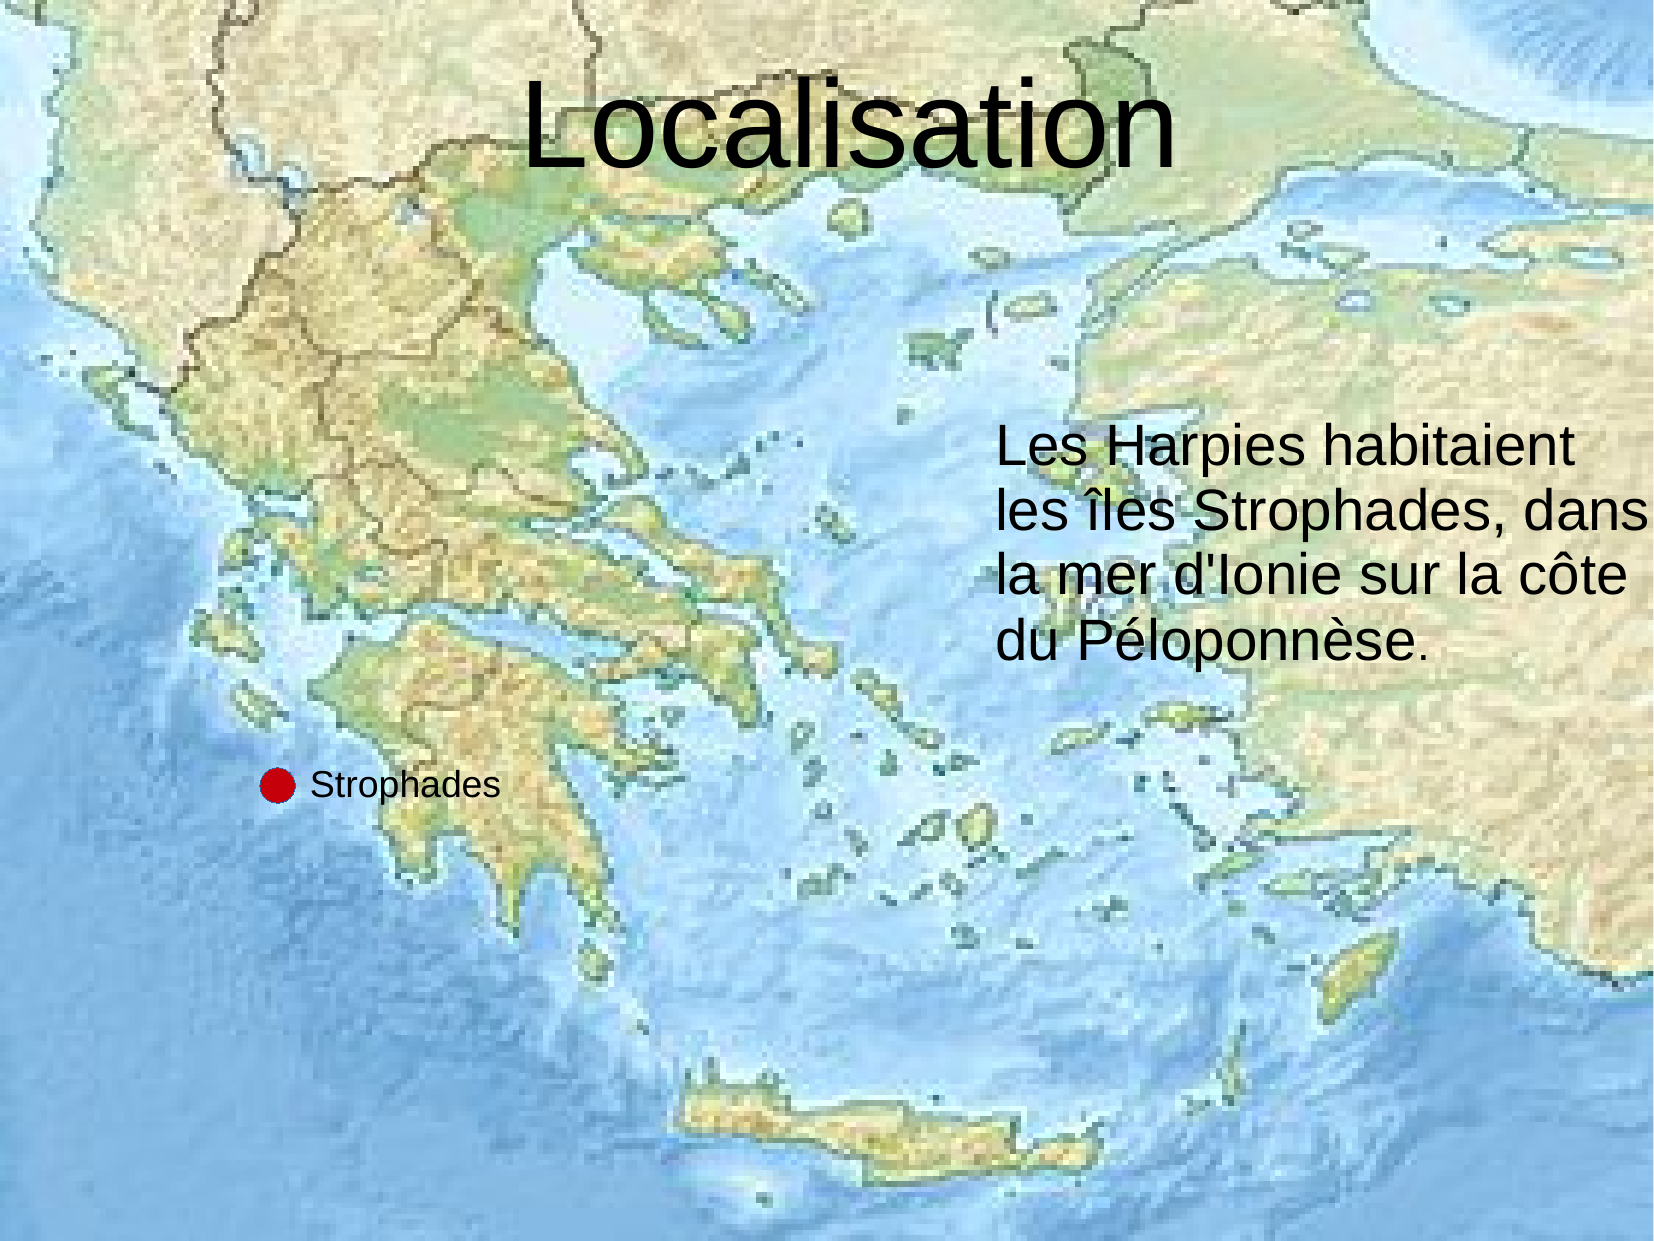

Localisation
Les Harpies habitaient les îles Strophades, dans la mer d'Ionie sur la côte du Péloponnèse.
Strophades